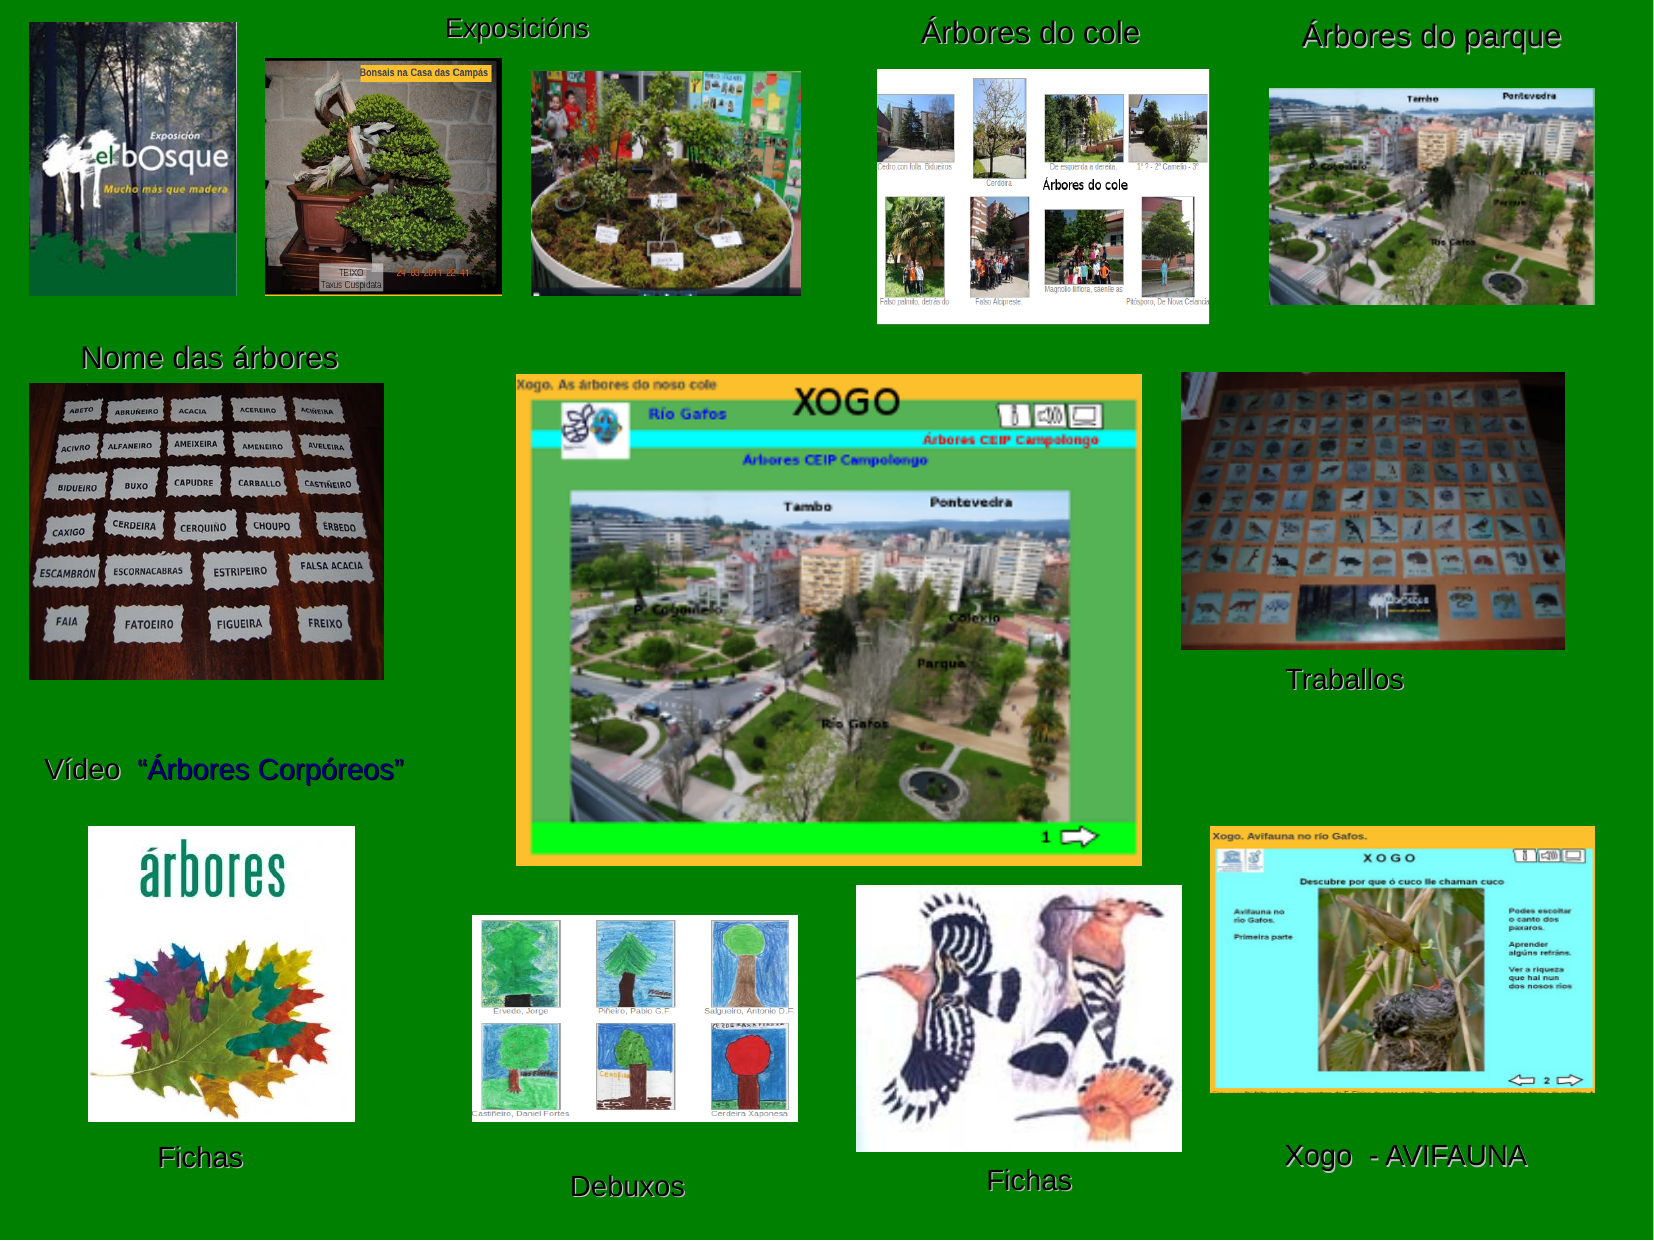

| Exposicións |
| --- |
| Árbores do cole |
| --- |
| Árbores do parque |
| --- |
| Nome das árbores |
| --- |
| Traballos |
| --- |
| Vídeo “Árbores Corpóreos” |
| --- |
| Xogo - AVIFAUNA |
| --- |
| Fichas |
| --- |
| Fichas |
| --- |
| Debuxos |
| --- |